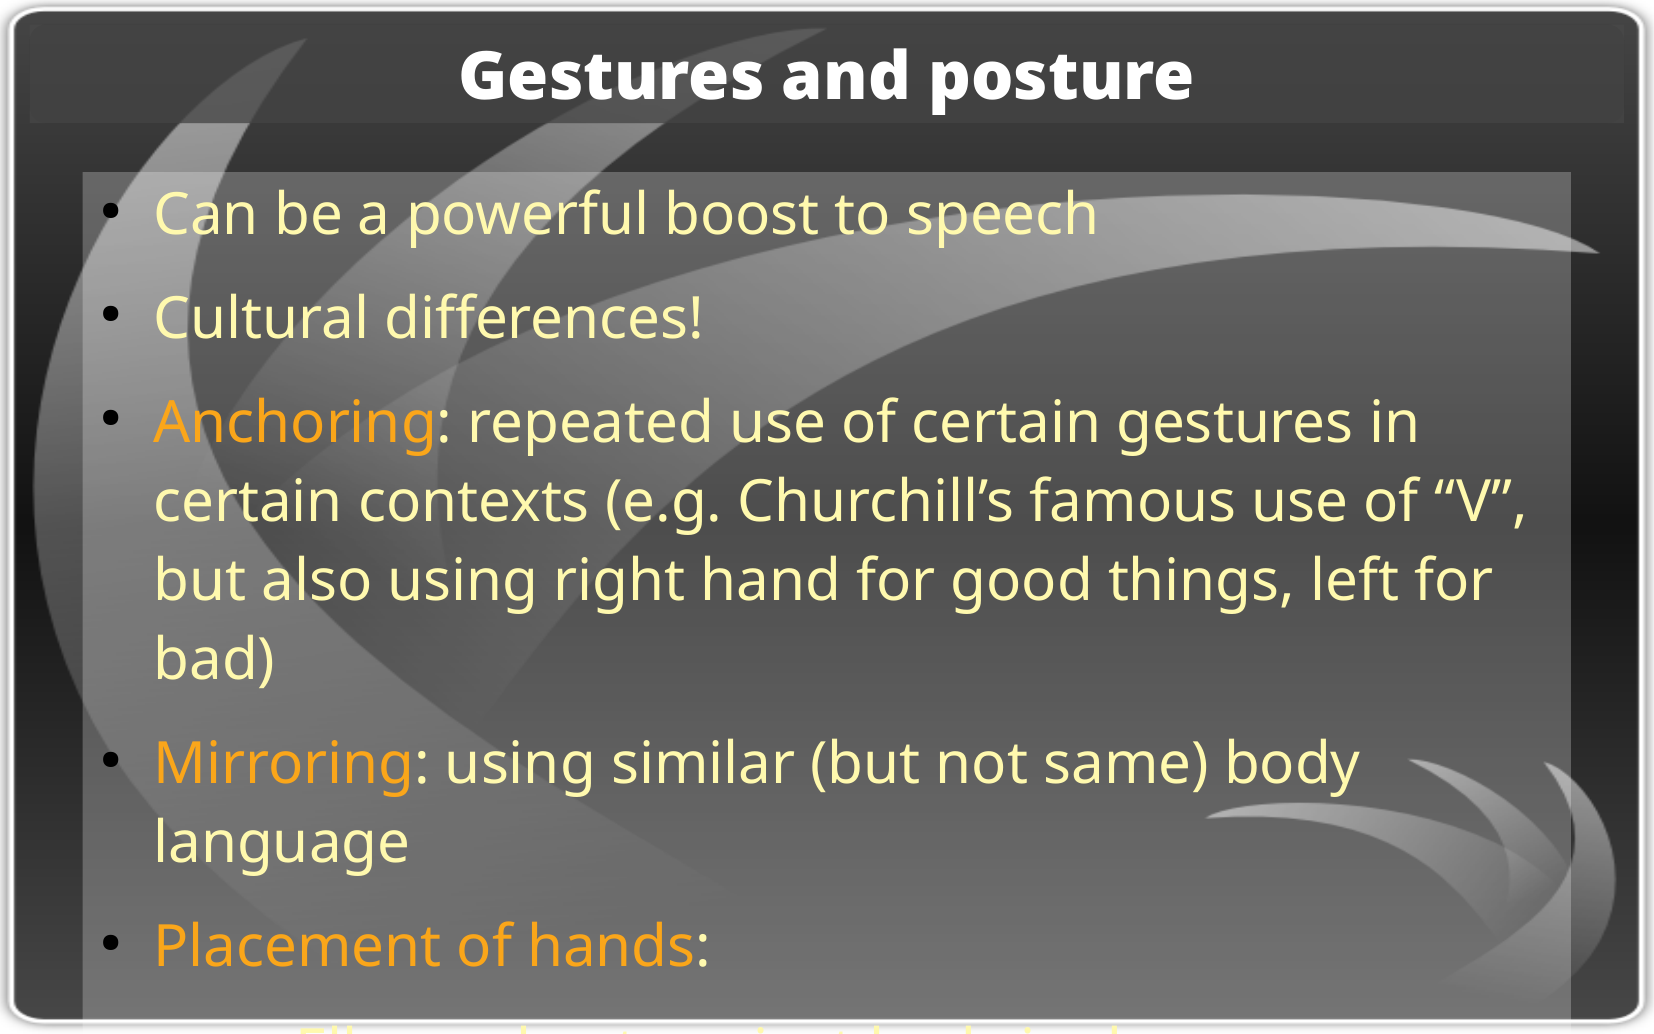

# Gestures and posture
Can be a powerful boost to speech
Cultural differences!
Anchoring: repeated use of certain gestures in certain contexts (e.g. Churchill’s famous use of “V”, but also using right hand for good things, left for bad)
Mirroring: using similar (but not same) body language
Placement of hands:
Elbows: kept against body in danger
Hands: look for subconscious movements